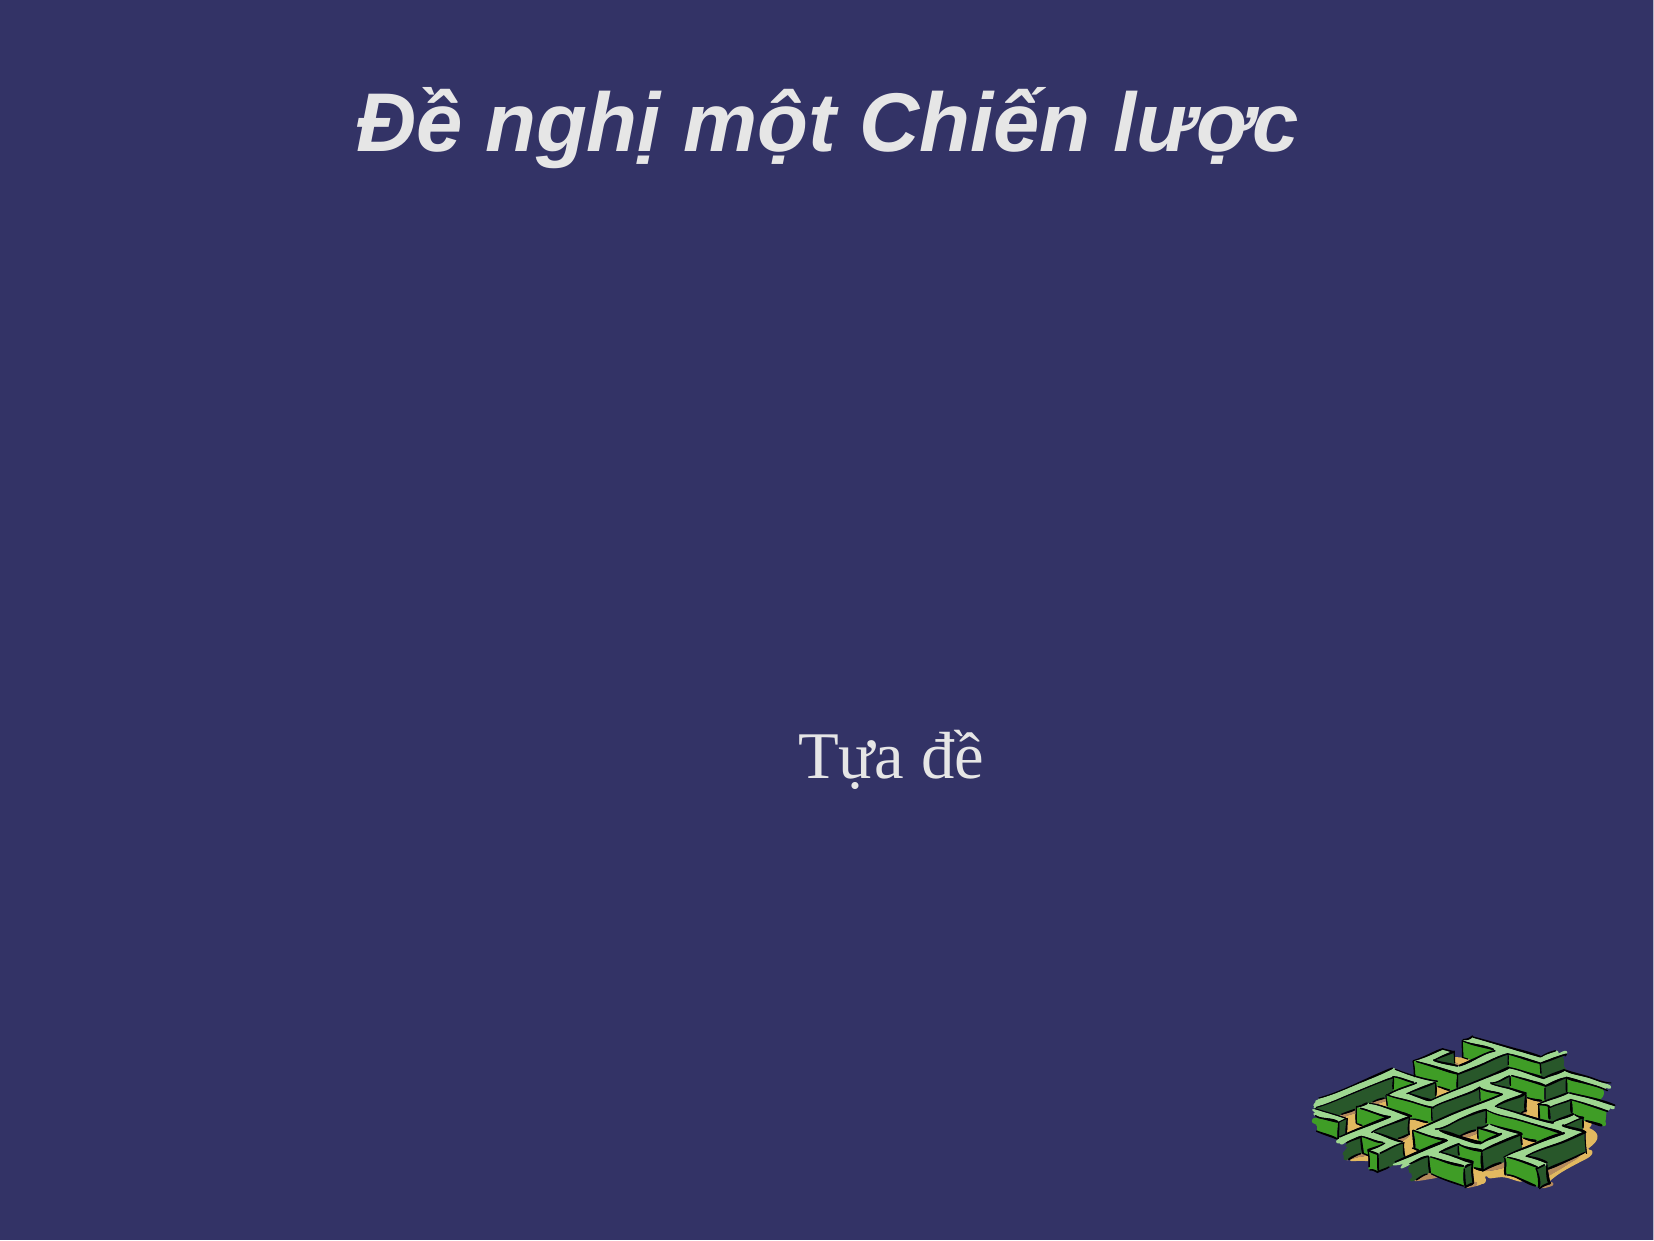

# Đề nghị một Chiến lược
Tựa đề